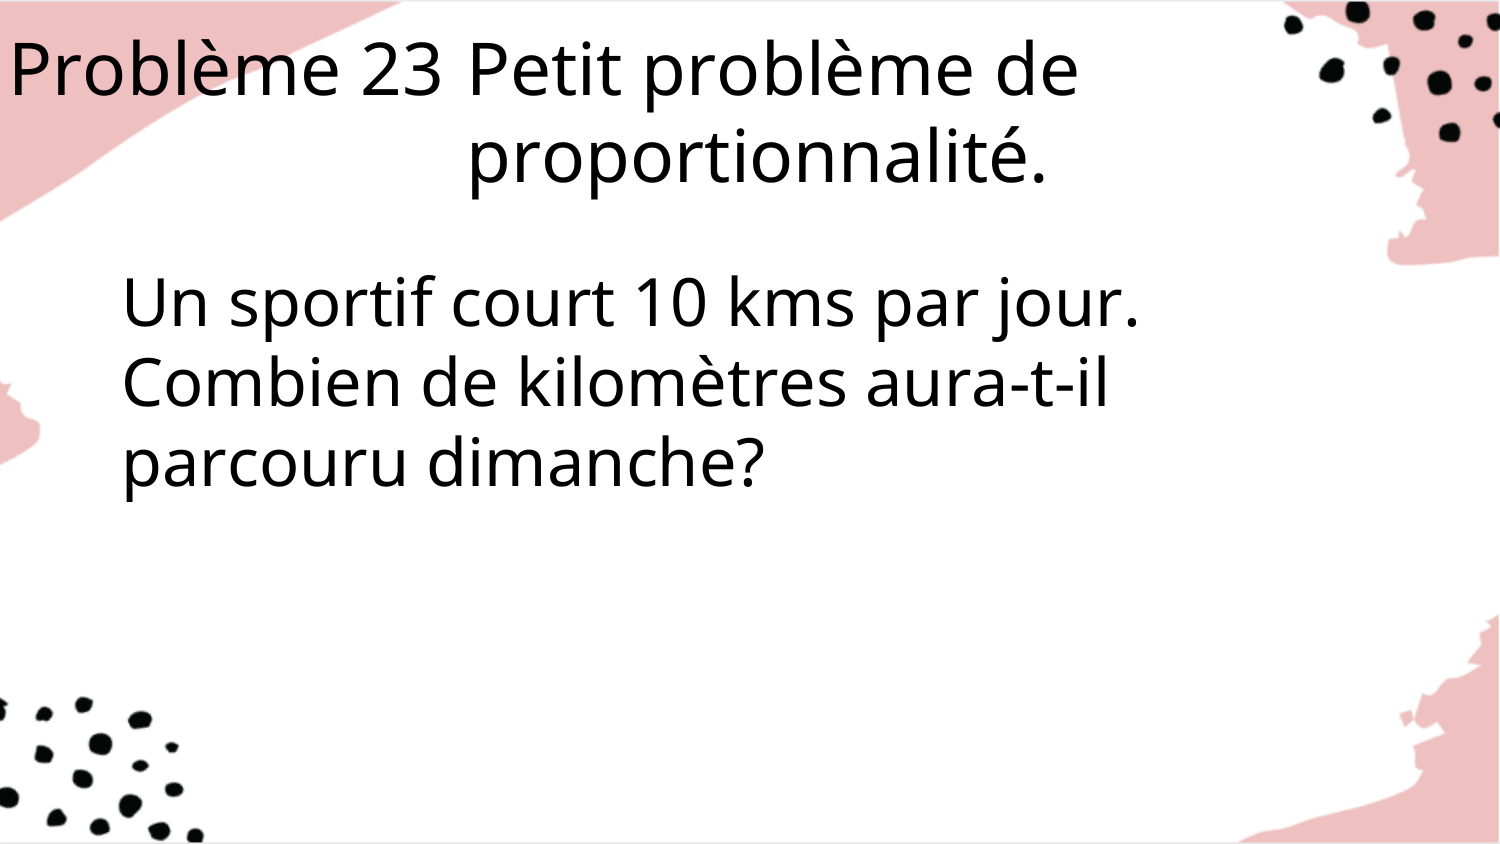

Problème 23
Petit problème de proportionnalité.
Un sportif court 10 kms par jour. Combien de kilomètres aura-t-il parcouru dimanche?